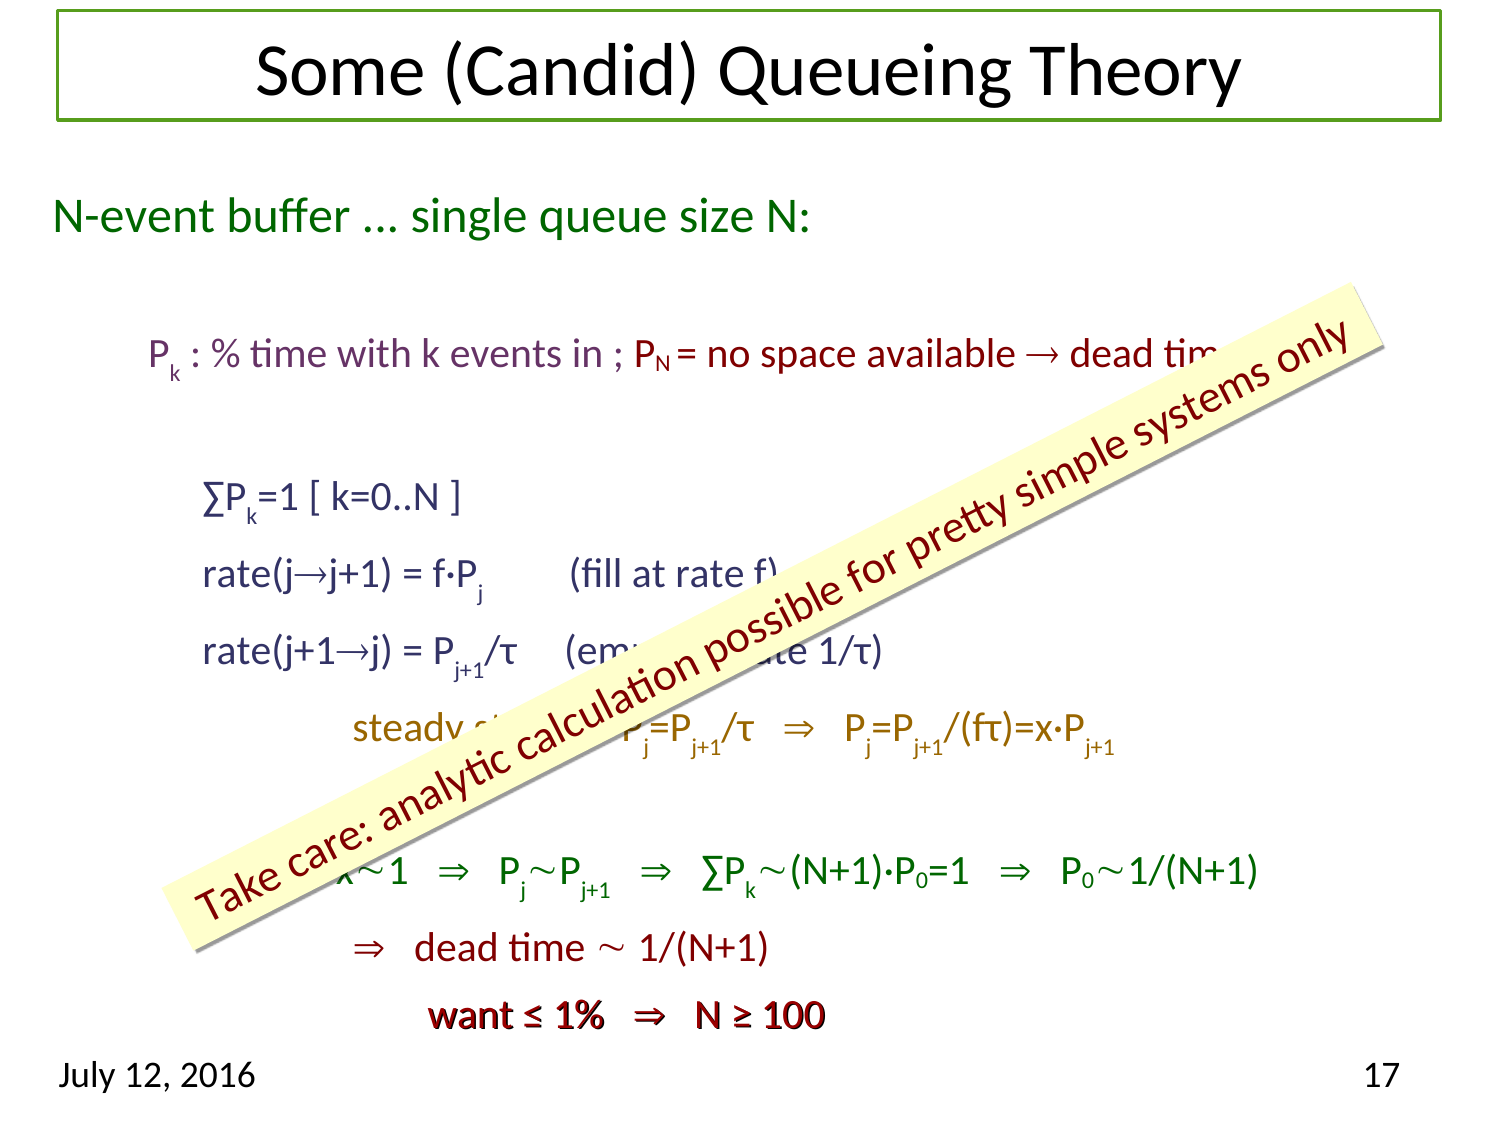

# Some (Candid) Queueing Theory
N-event buffer ... single queue size N:
Pk : % time with k events in ; PN = no space available  dead time
		∑Pk=1 [ k=0..N ]
		rate(jj+1) = f·Pj (fill at rate f)
		rate(j+1j) = Pj+1/τ (empty at rate 1/τ)
				steady state: f·Pj=Pj+1/τ ⇒ Pj=Pj+1/(fτ)=x·Pj+1
			for x~1 ⇒ Pj~Pj+1 ⇒ ∑Pk~(N+1)·P0=1 ⇒ P0~1/(N+1)
				⇒ dead time ~ 1/(N+1)
					want ≤ 1% ⇒ N ≥ 100
Take care: analytic calculation possible for pretty simple systems only
17